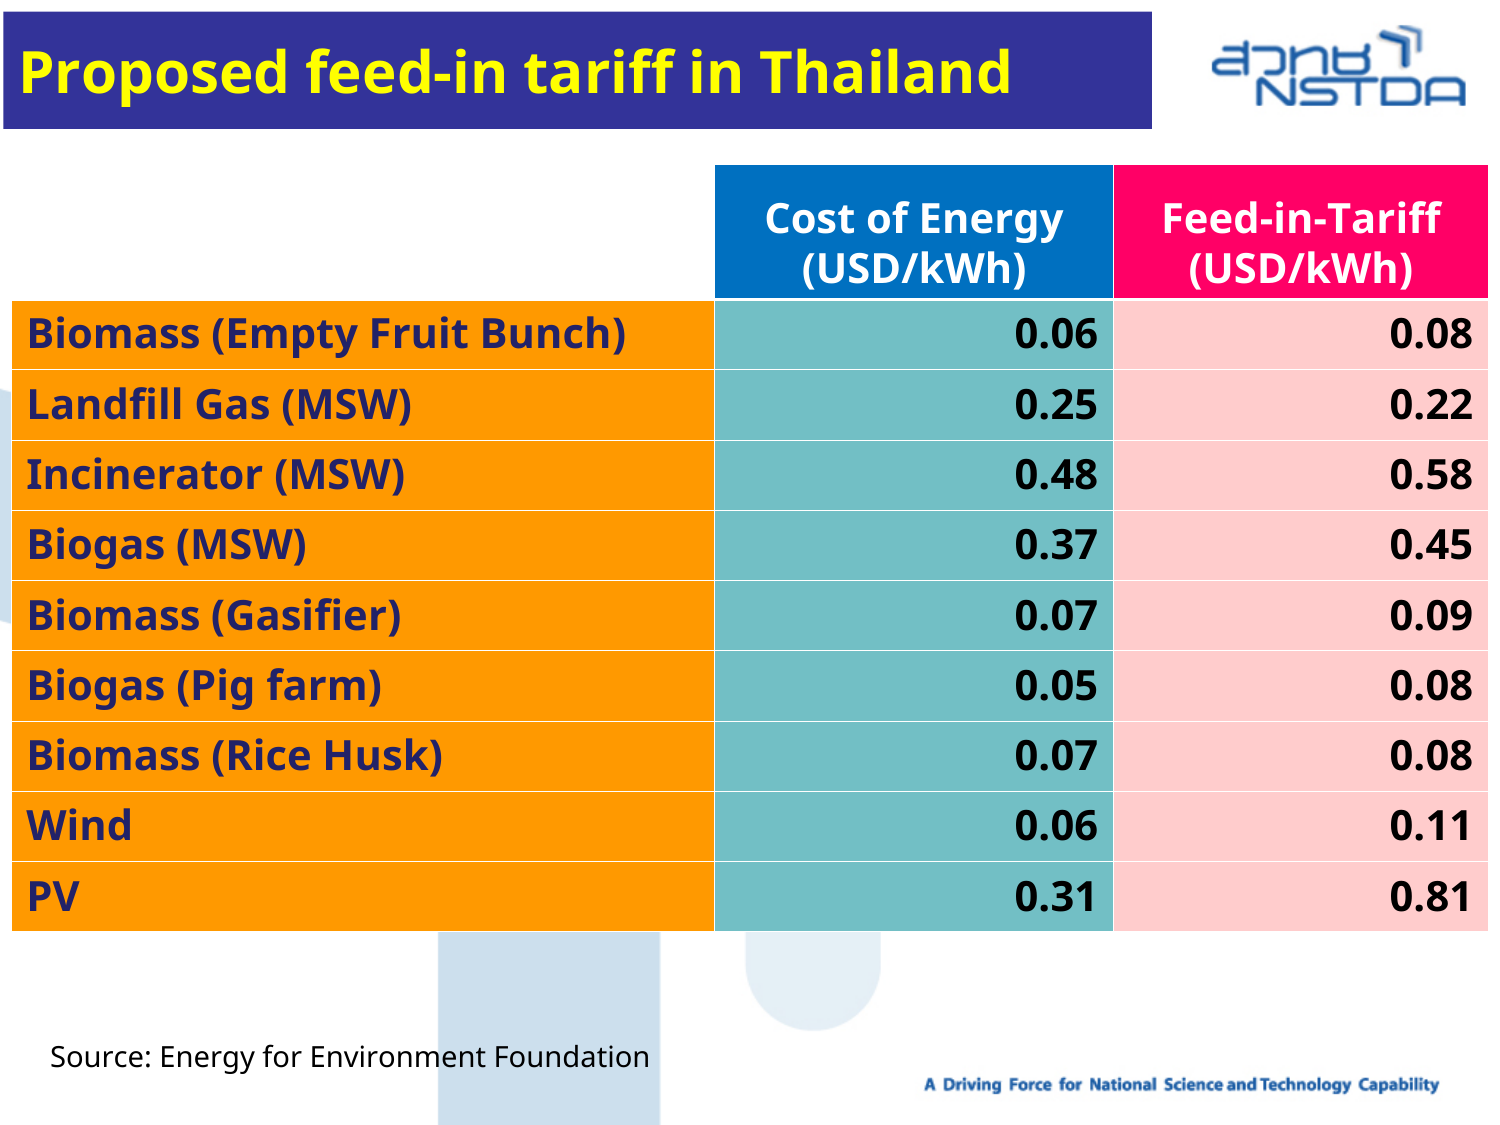

# Proposed feed-in tariff in Thailand
| | Cost of Energy (USD/kWh) | Feed-in-Tariff (USD/kWh) |
| --- | --- | --- |
| Biomass (Empty Fruit Bunch) | 0.06 | 0.08 |
| Landfill Gas (MSW) | 0.25 | 0.22 |
| Incinerator (MSW) | 0.48 | 0.58 |
| Biogas (MSW) | 0.37 | 0.45 |
| Biomass (Gasifier) | 0.07 | 0.09 |
| Biogas (Pig farm) | 0.05 | 0.08 |
| Biomass (Rice Husk) | 0.07 | 0.08 |
| Wind | 0.06 | 0.11 |
| PV | 0.31 | 0.81 |
Source: Energy for Environment Foundation